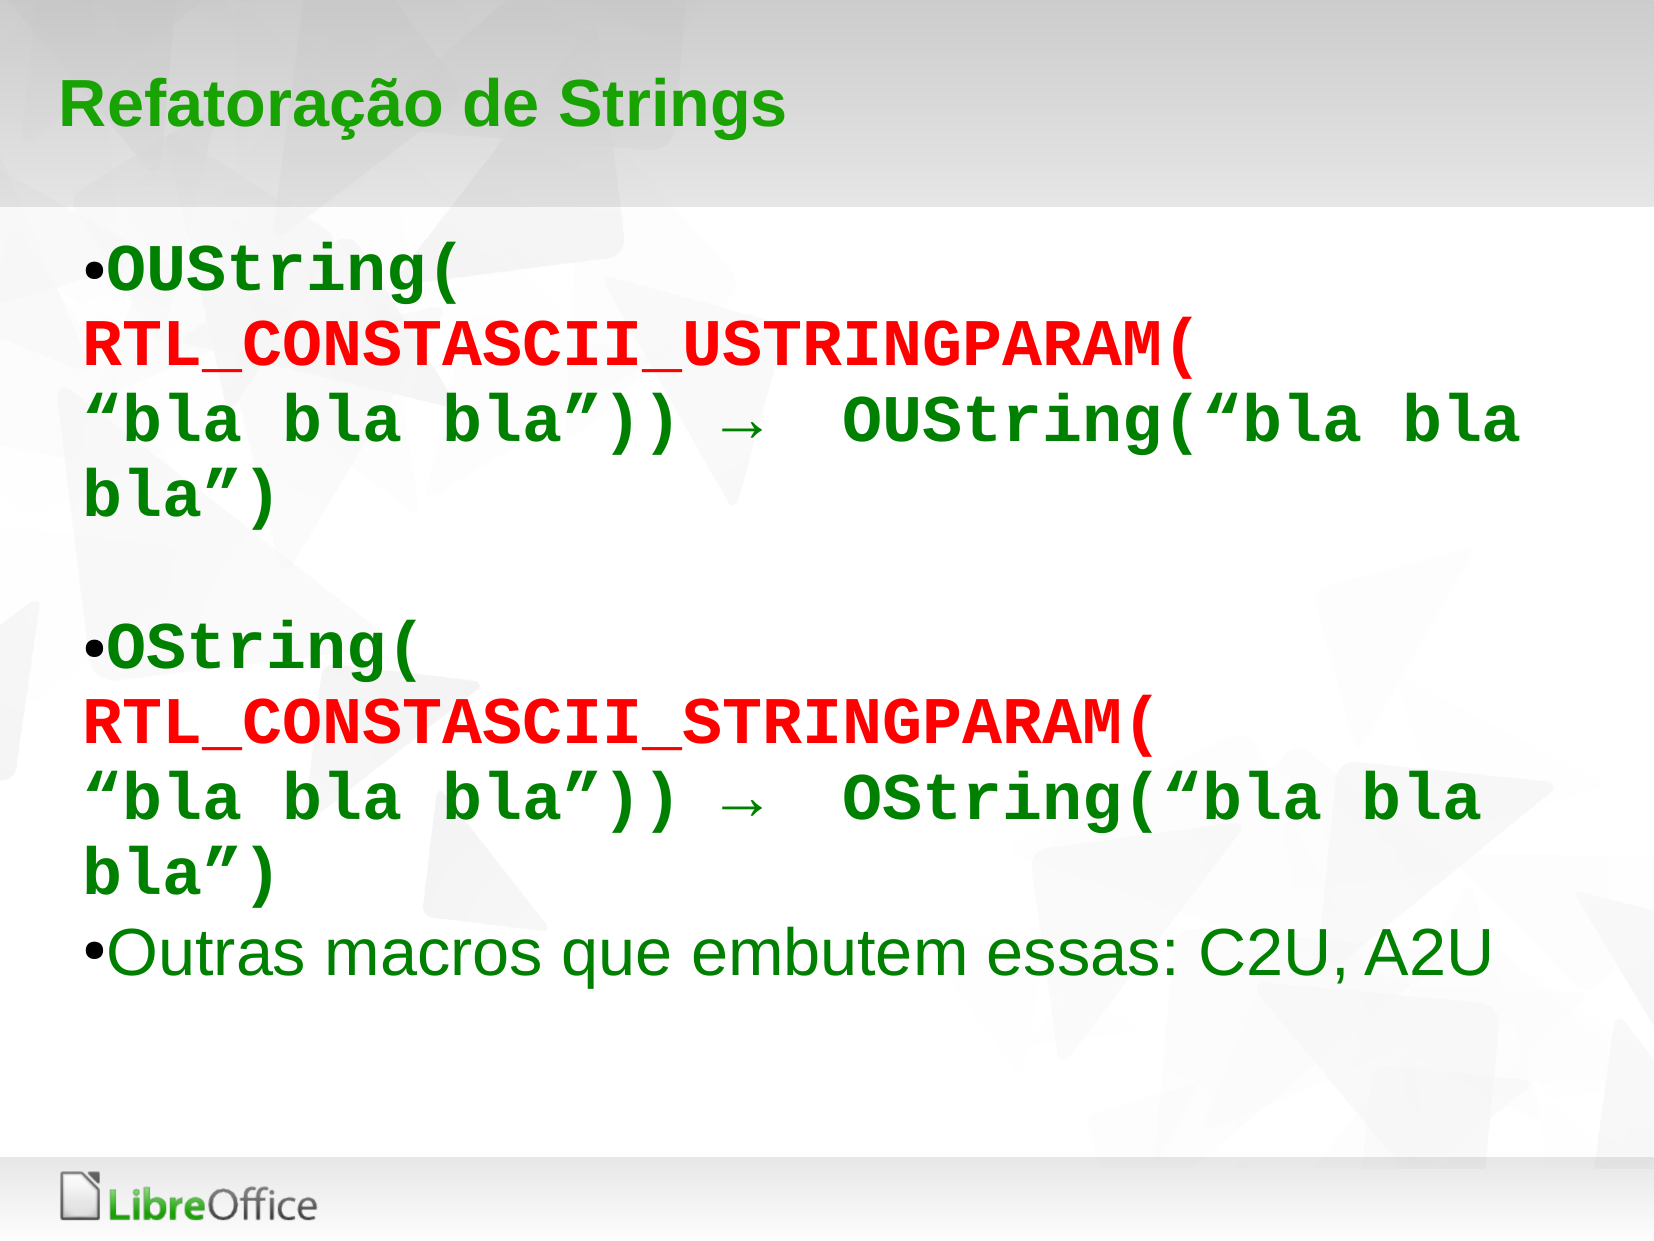

# Refatoração de Strings
OUString(
RTL_CONSTASCII_USTRINGPARAM(
“bla bla bla”)) → OUString(“bla bla bla”)
OString(
RTL_CONSTASCII_STRINGPARAM(
“bla bla bla”)) → OString(“bla bla bla”)
Outras macros que embutem essas: C2U, A2U